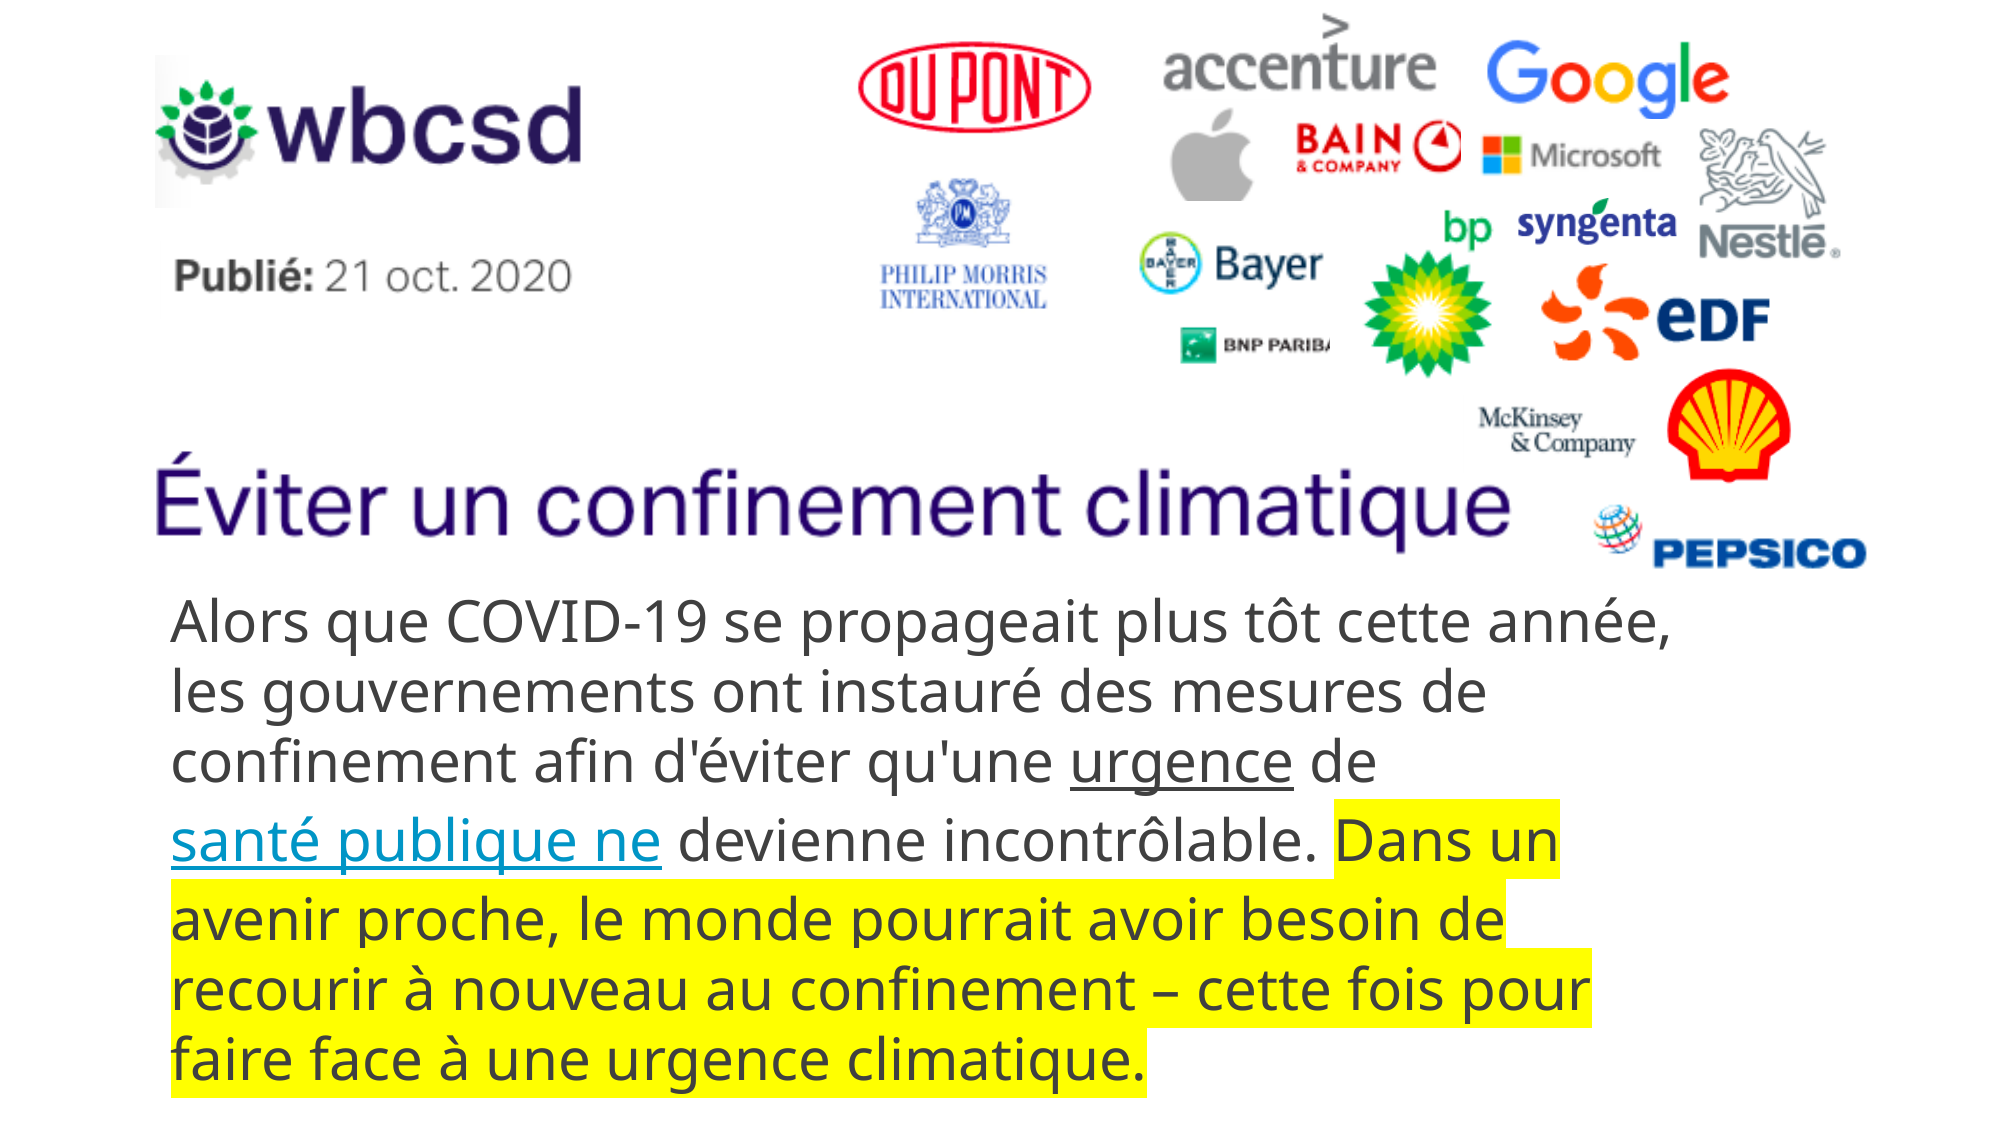

Alors que COVID-19 se propageait plus tôt cette année, les gouvernements ont instauré des mesures de confinement afin d'éviter qu'une urgence de santé publique ne devienne incontrôlable. Dans un avenir proche, le monde pourrait avoir besoin de recourir à nouveau au confinement – ​​cette fois pour faire face à une urgence climatique.